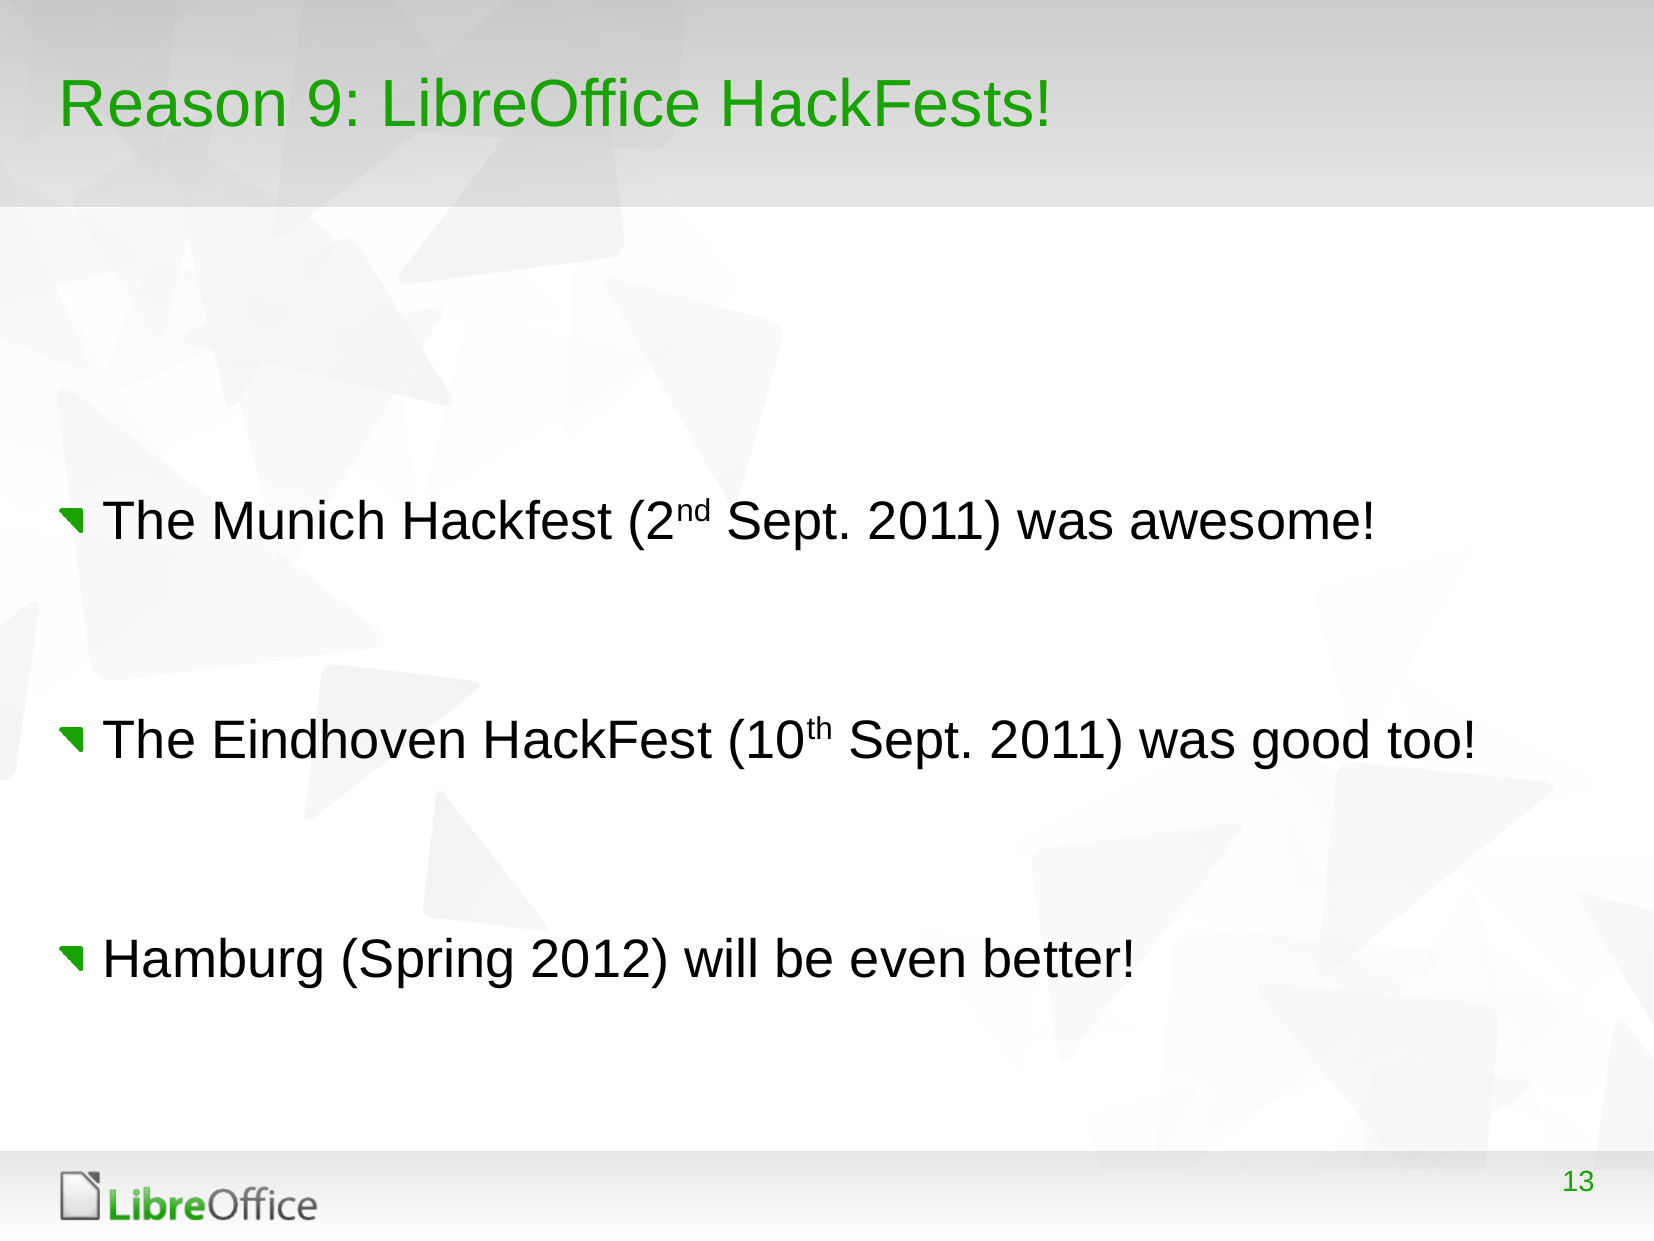

# Reason 9: LibreOffice HackFests!
The Munich Hackfest (2nd Sept. 2011) was awesome!
The Eindhoven HackFest (10th Sept. 2011) was good too!
Hamburg (Spring 2012) will be even better!
13